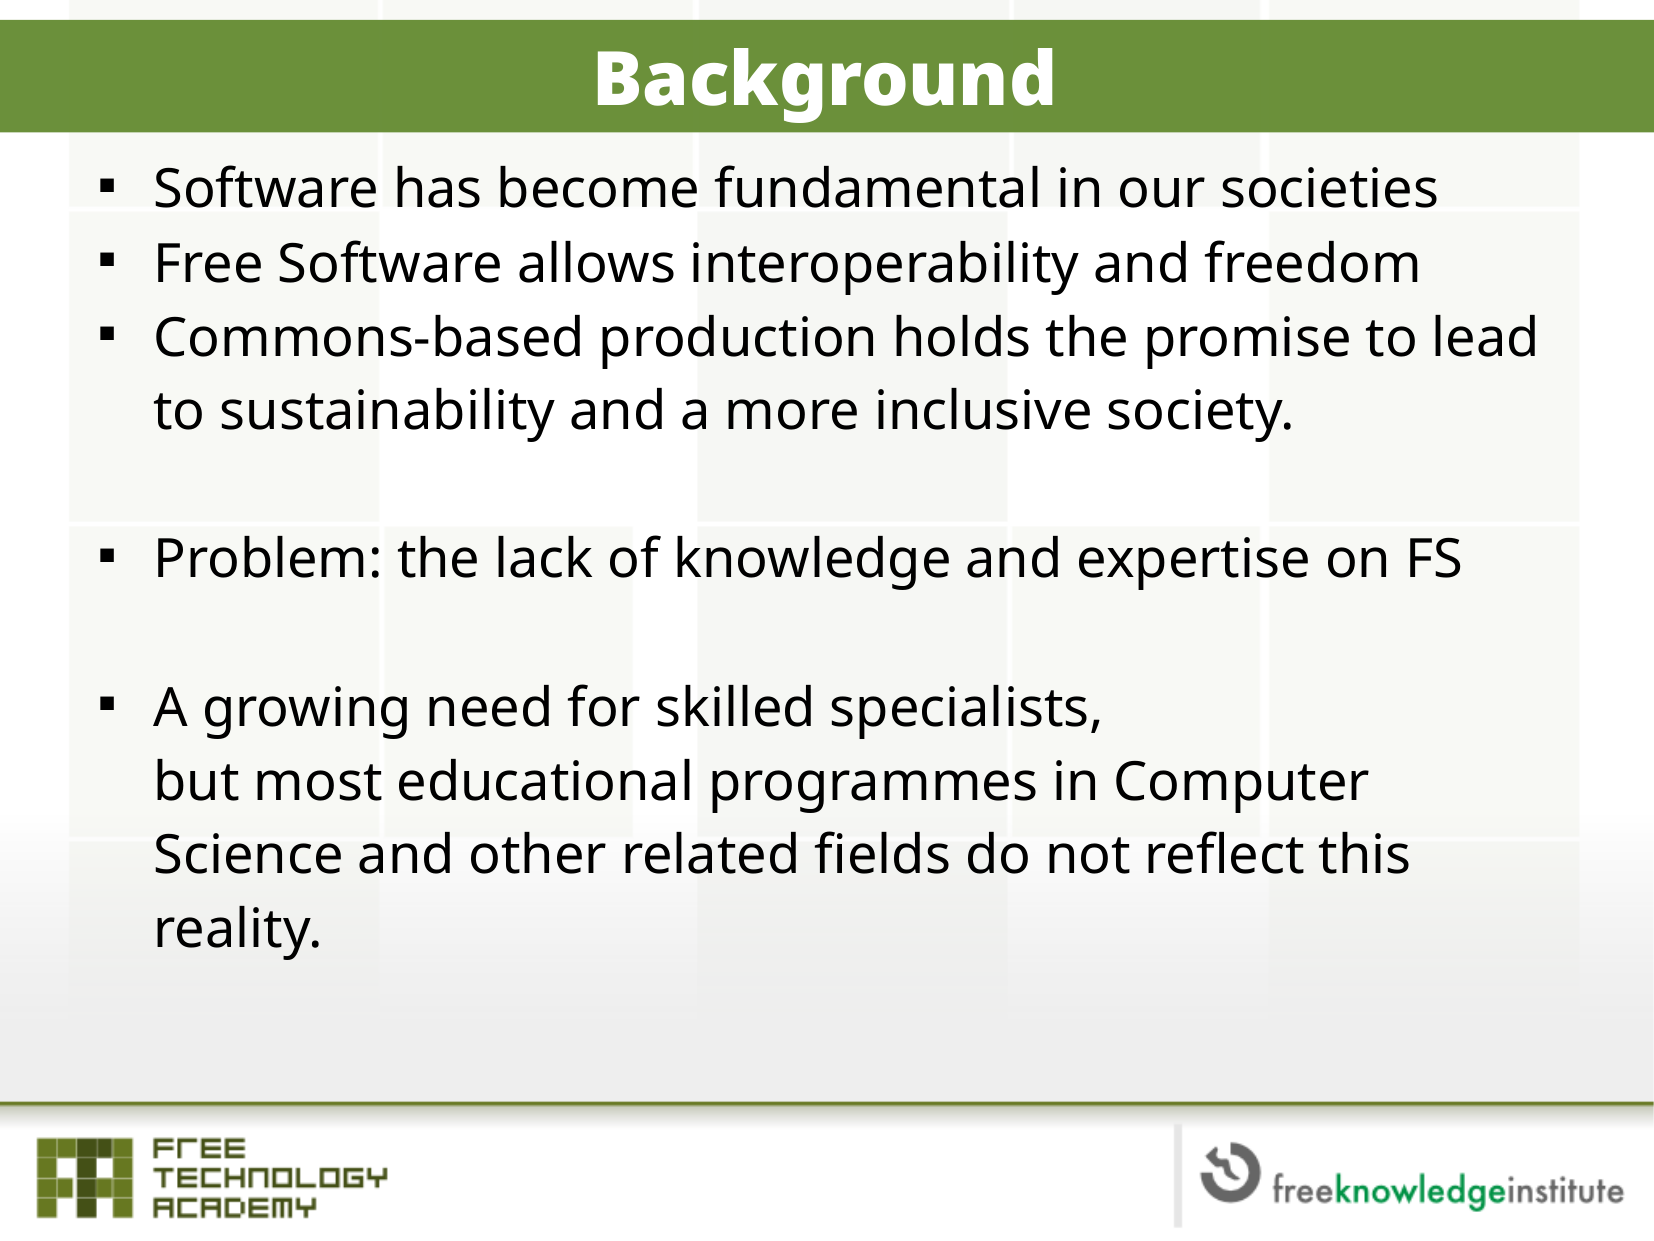

# Background
Software has become fundamental in our societies
Free Software allows interoperability and freedom
Commons-based production holds the promise to lead to sustainability and a more inclusive society.
Problem: the lack of knowledge and expertise on FS
A growing need for skilled specialists,
but most educational programmes in Computer Science and other related fields do not reflect this reality.